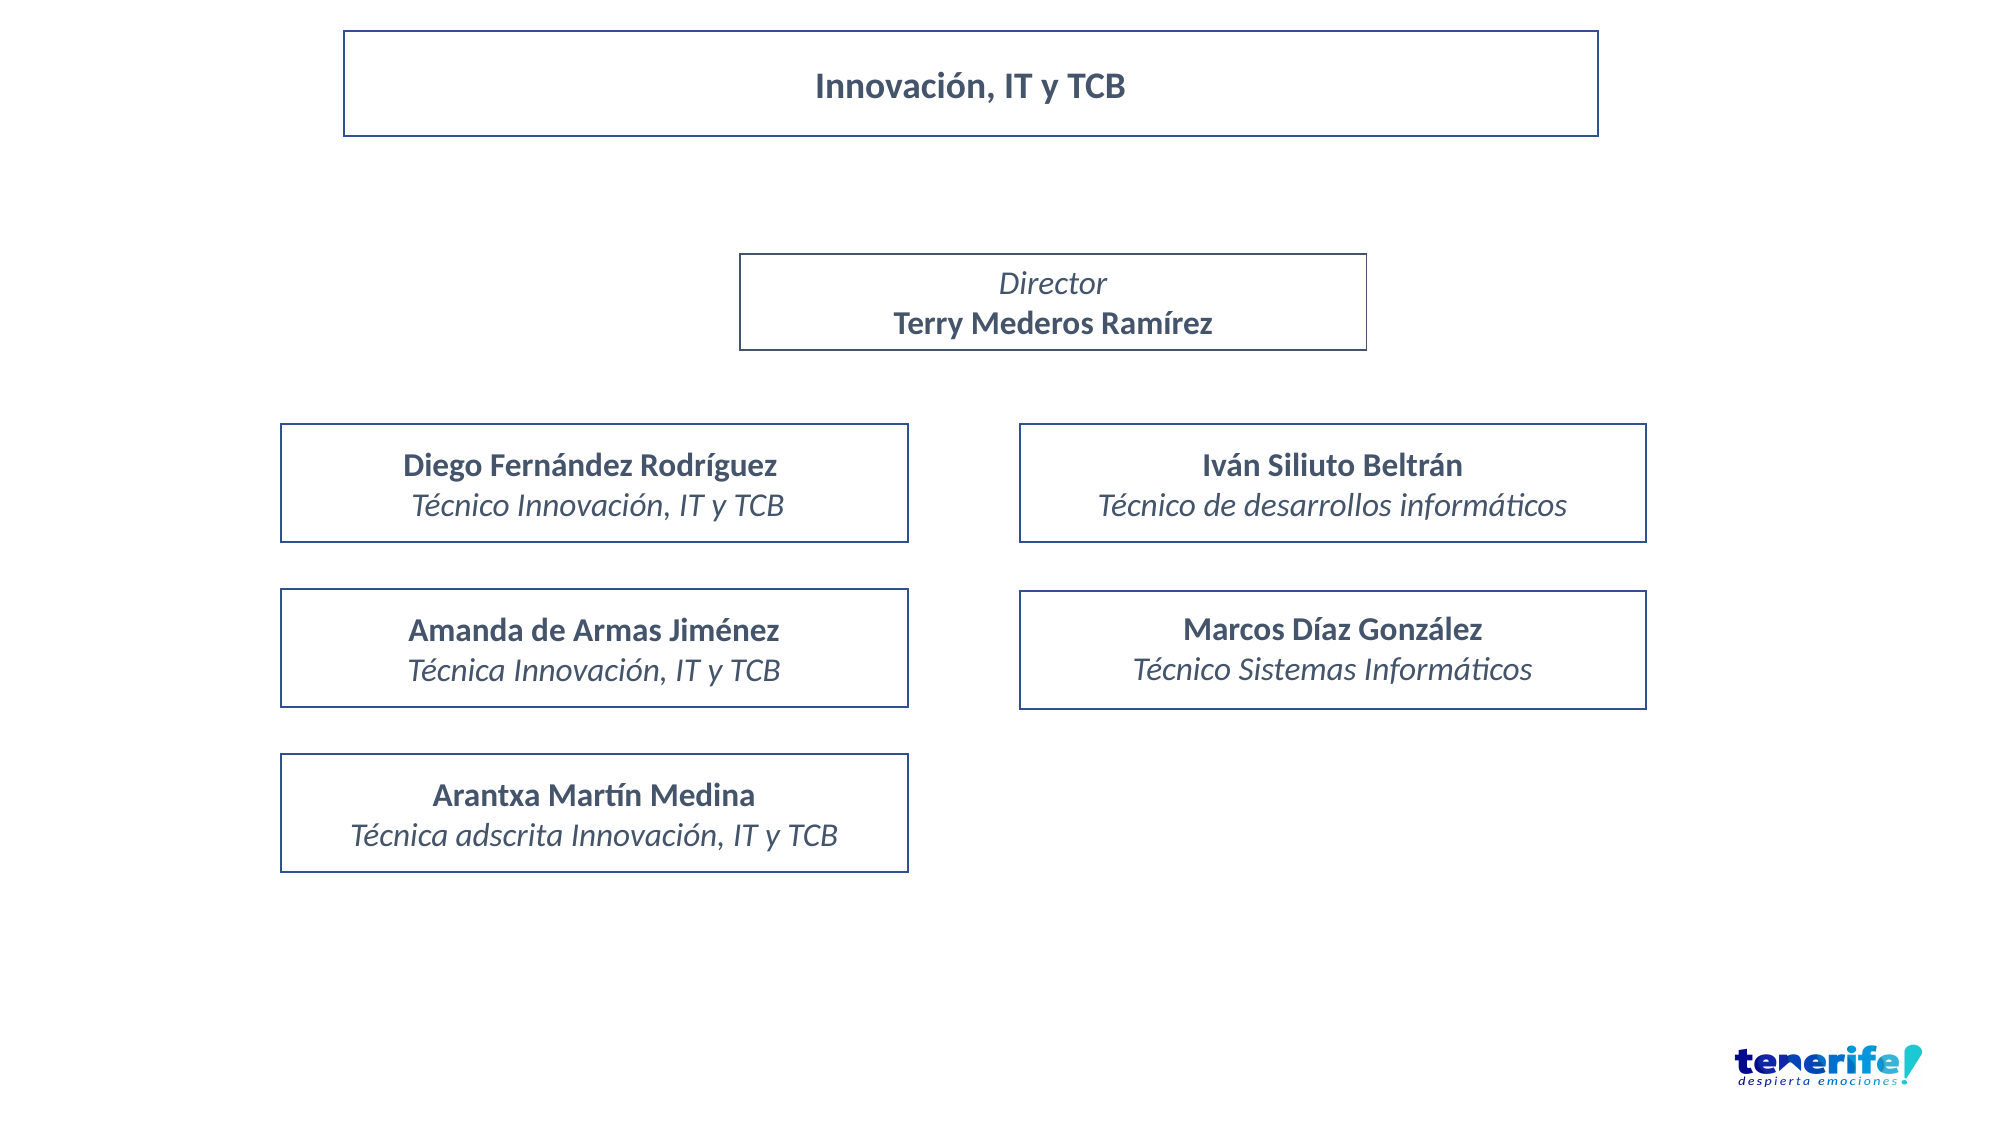

Innovación, IT y TCB
Director
Terry Mederos Ramírez
Iván Siliuto Beltrán
Técnico de desarrollos informáticos
Diego Fernández Rodríguez
 Técnico Innovación, IT y TCB
Amanda de Armas Jiménez
Técnica Innovación, IT y TCB
Marcos Díaz González
 Técnico Sistemas Informáticos
Arantxa Martín Medina
Técnica adscrita Innovación, IT y TCB